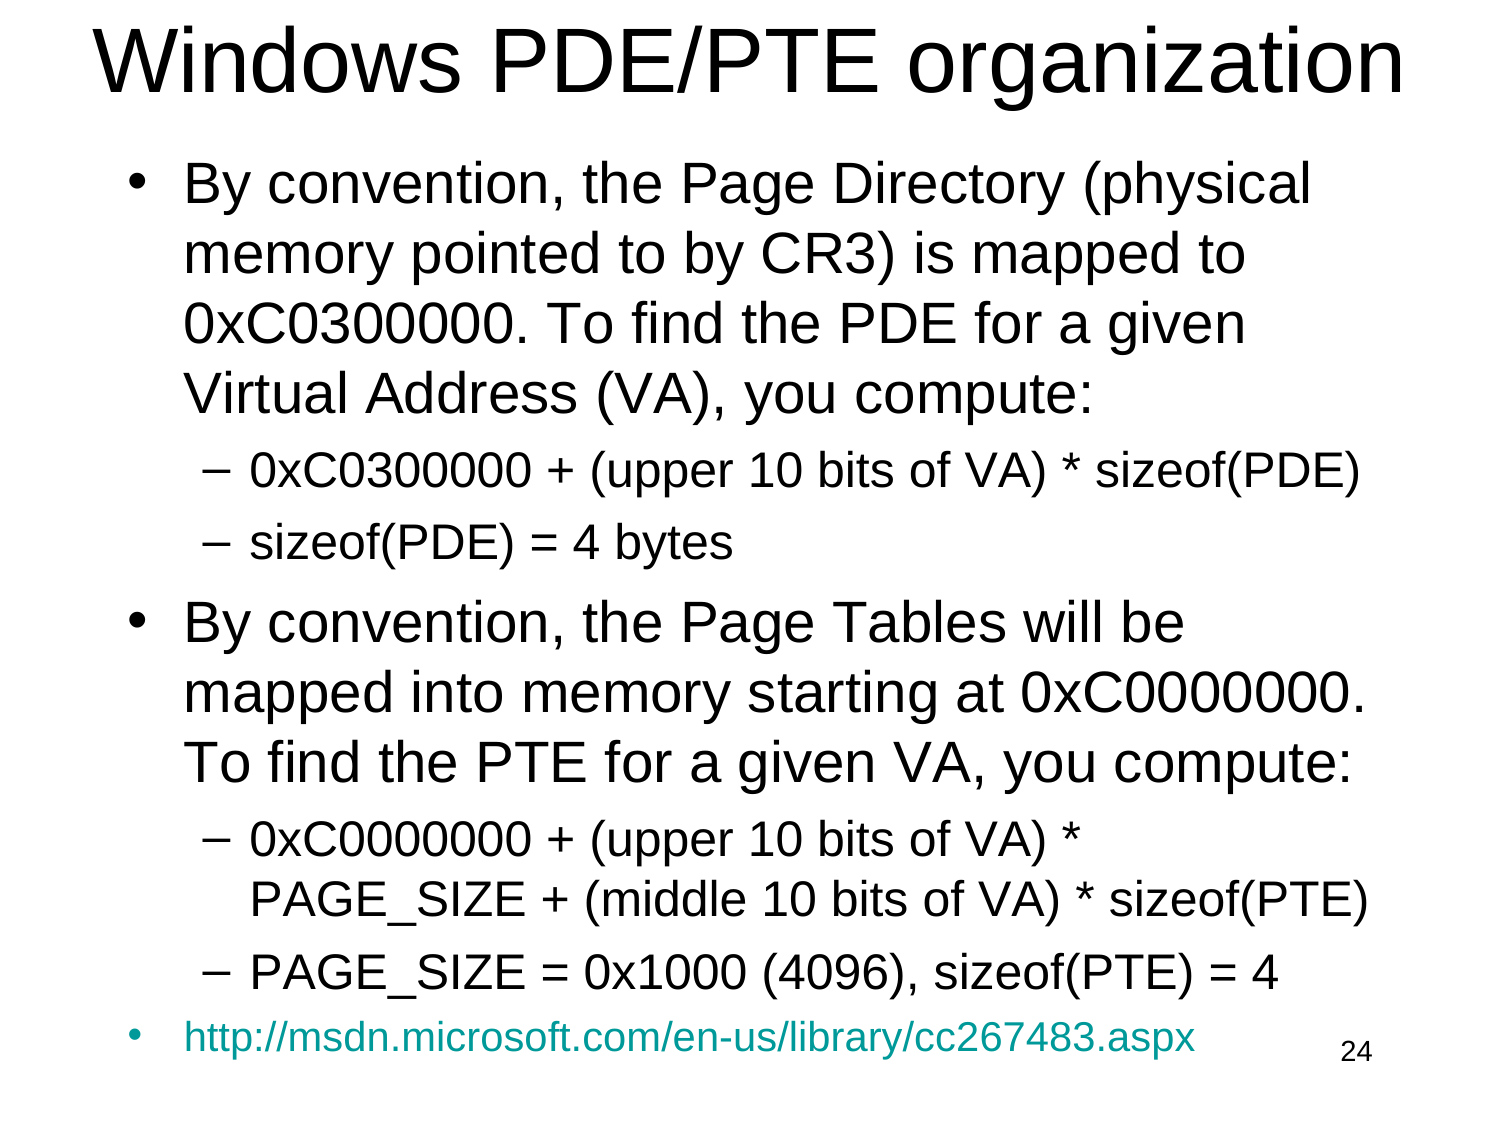

# Windows PDE/PTE organization
By convention, the Page Directory (physical memory pointed to by CR3) is mapped to 0xC0300000. To find the PDE for a given Virtual Address (VA), you compute:
0xC0300000 + (upper 10 bits of VA) * sizeof(PDE)
sizeof(PDE) = 4 bytes
By convention, the Page Tables will be mapped into memory starting at 0xC0000000. To find the PTE for a given VA, you compute:
0xC0000000 + (upper 10 bits of VA) * PAGE_SIZE + (middle 10 bits of VA) * sizeof(PTE)
PAGE_SIZE = 0x1000 (4096), sizeof(PTE) = 4
http://msdn.microsoft.com/en-us/library/cc267483.aspx